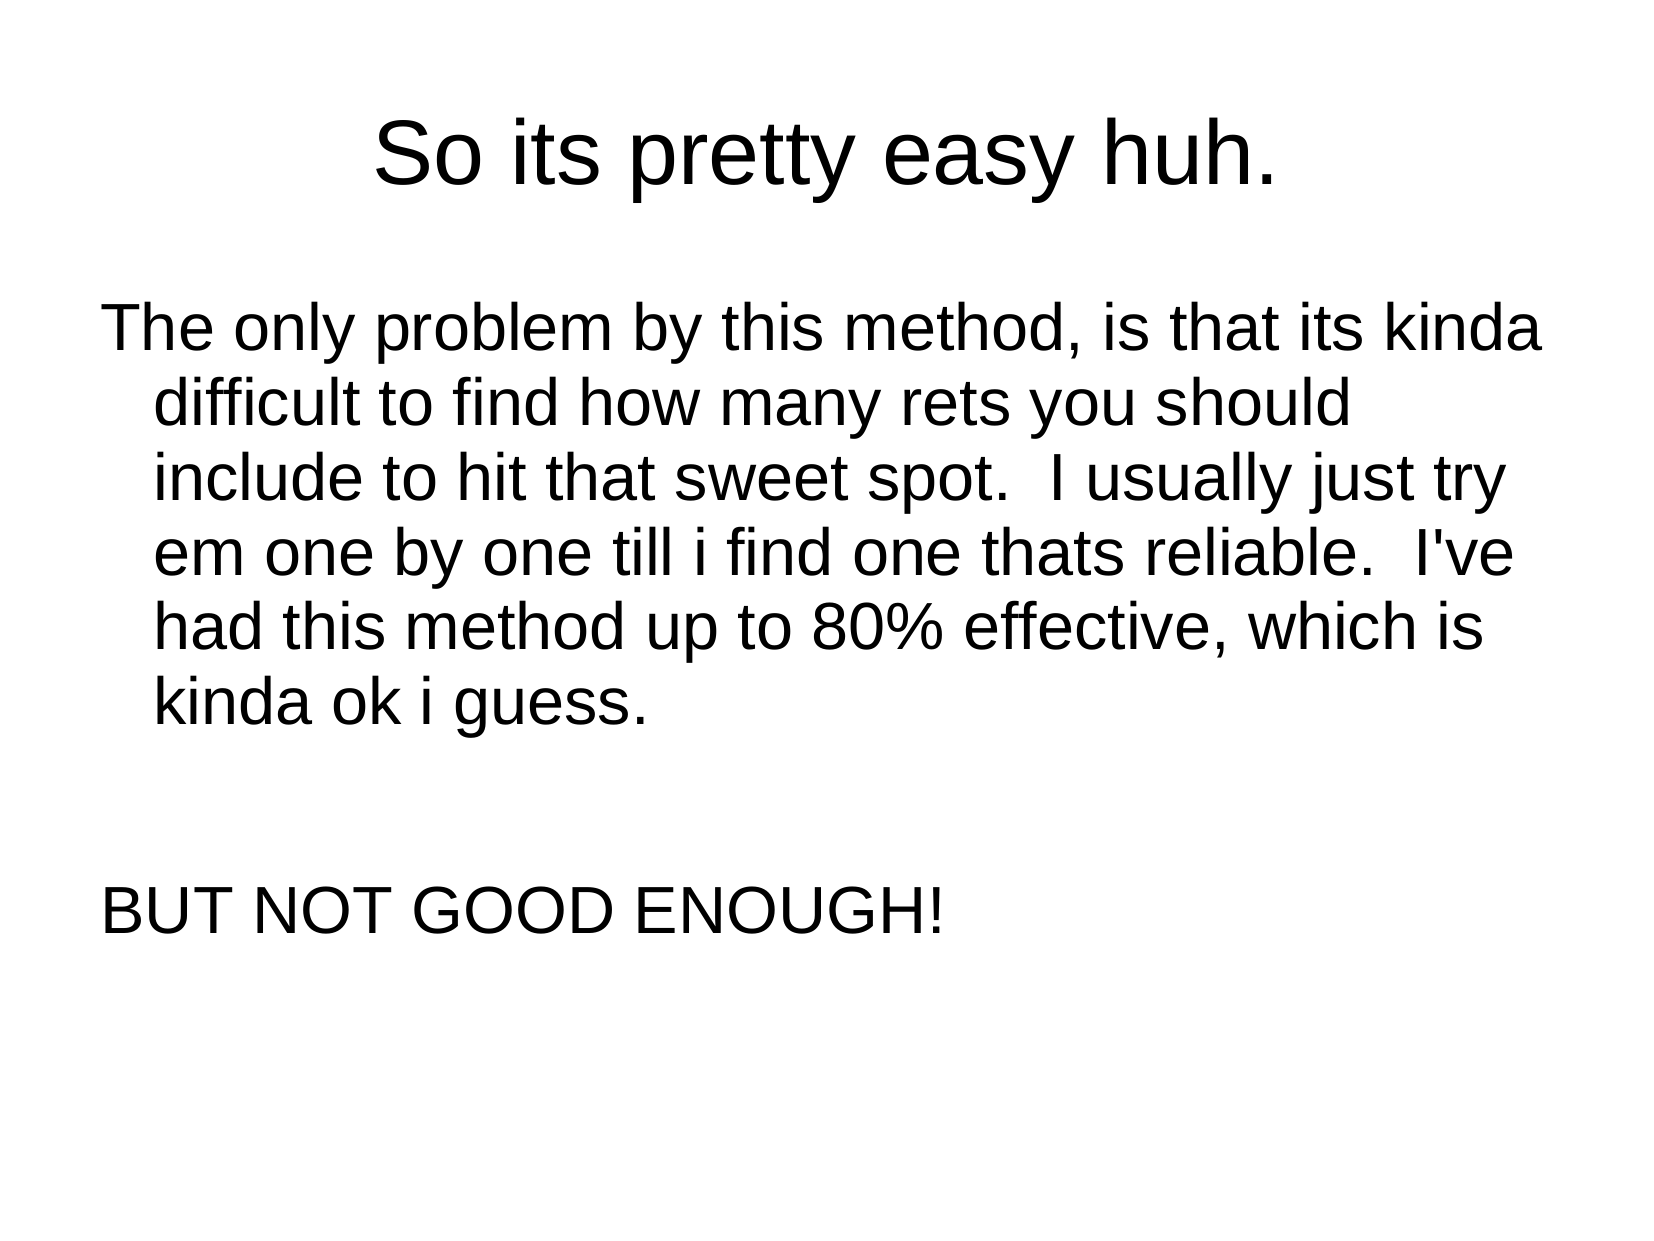

# So its pretty easy huh.
The only problem by this method, is that its kinda difficult to find how many rets you should include to hit that sweet spot. I usually just try em one by one till i find one thats reliable. I've had this method up to 80% effective, which is kinda ok i guess.
BUT NOT GOOD ENOUGH!